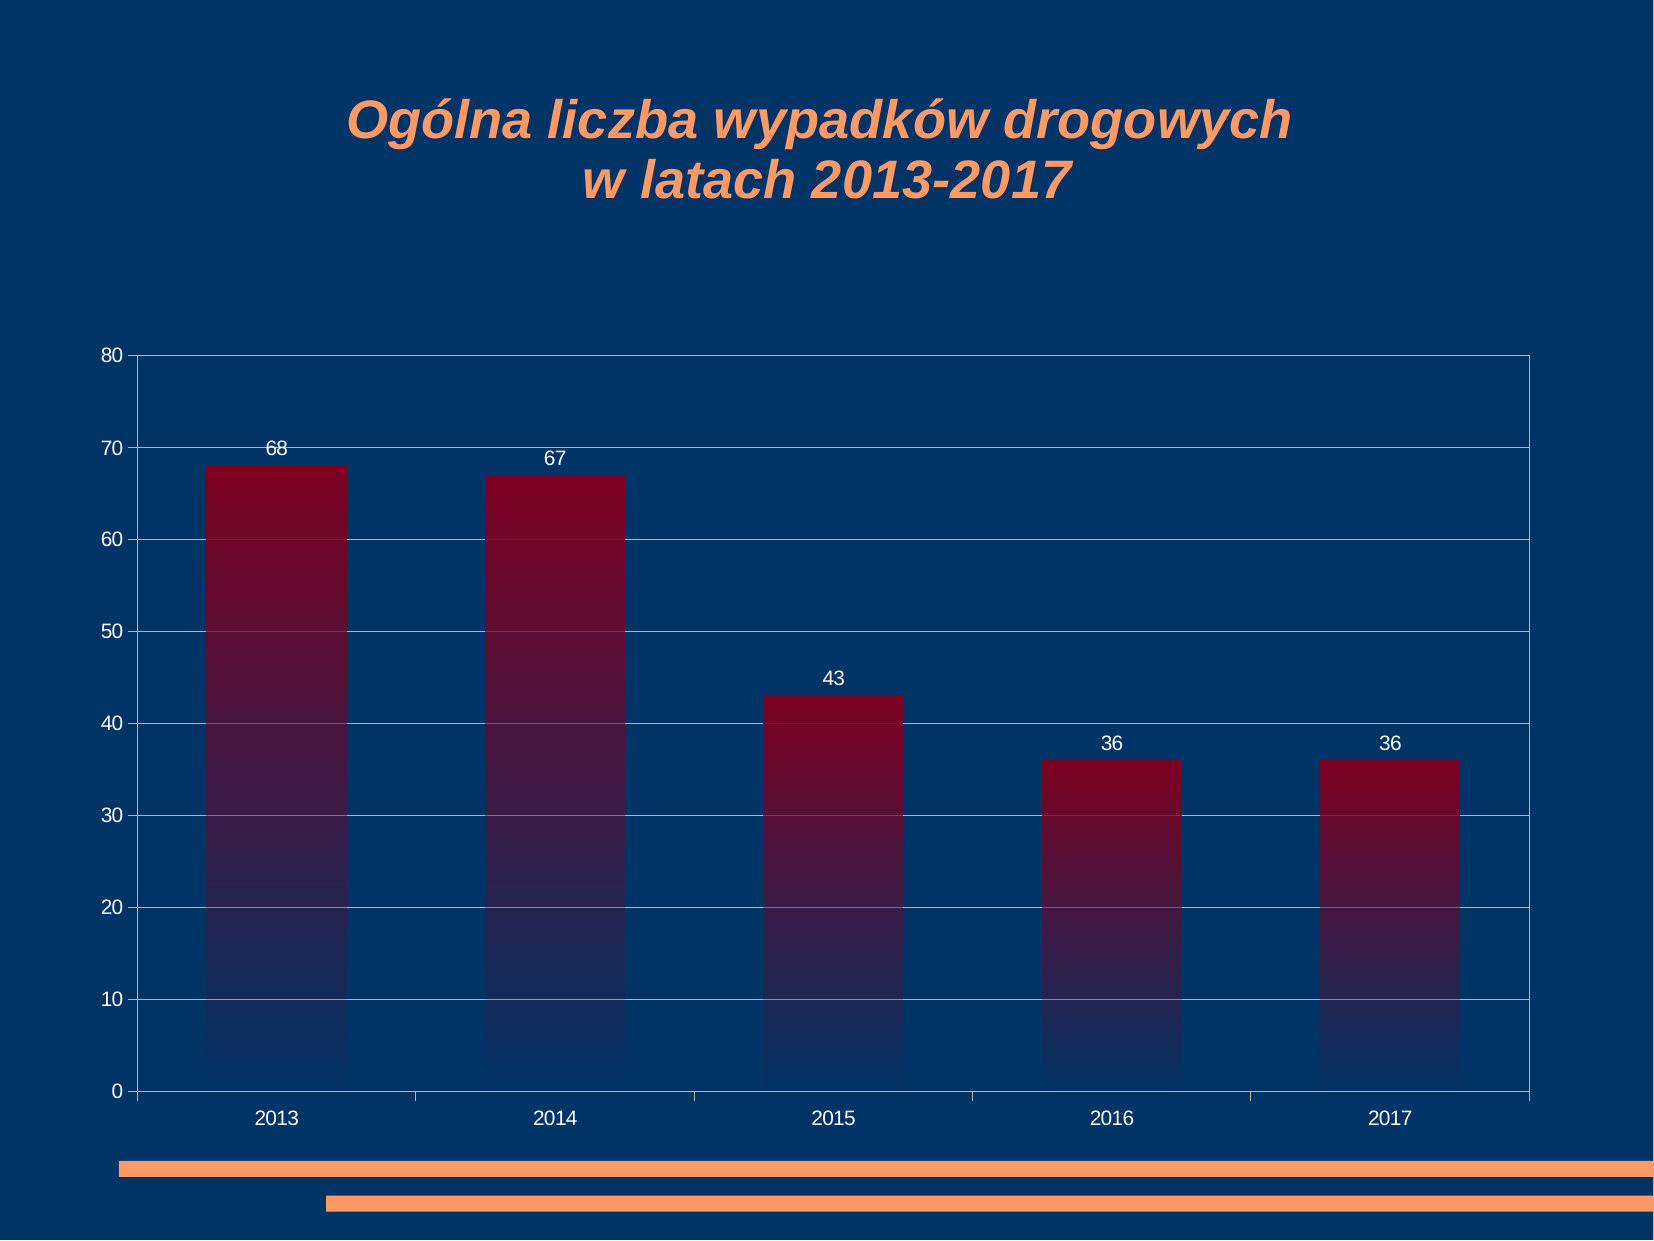

# Ogólna liczba wypadków drogowych w latach 2013-2017
### Chart
| Category | KMP Jaworzno |
|---|---|
| 2013 | 68.0 |
| 2014 | 67.0 |
| 2015 | 43.0 |
| 2016 | 36.0 |
| 2017 | 36.0 |